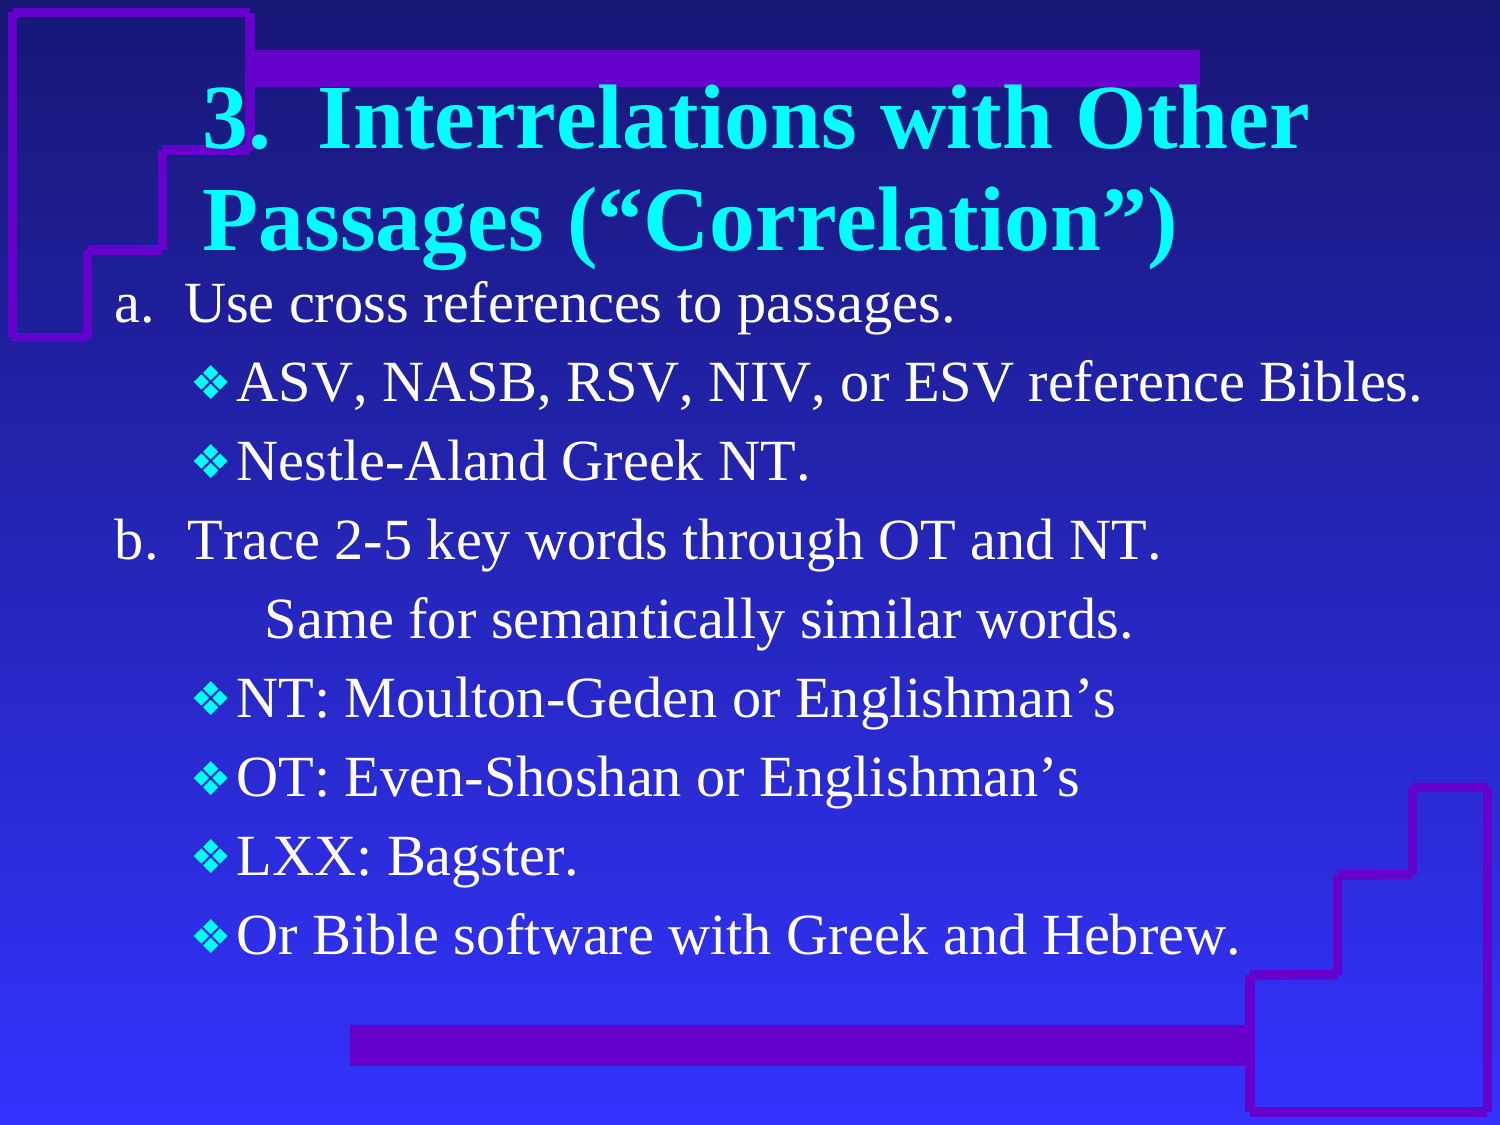

# 3. Interrelations with Other Passages (“Correlation”)
a. Use cross references to passages.
ASV, NASB, RSV, NIV, or ESV reference Bibles.
Nestle-Aland Greek NT.
b. Trace 2-5 key words through OT and NT.
		Same for semantically similar words.
NT: Moulton-Geden or Englishman’s
OT: Even-Shoshan or Englishman’s
LXX: Bagster.
Or Bible software with Greek and Hebrew.